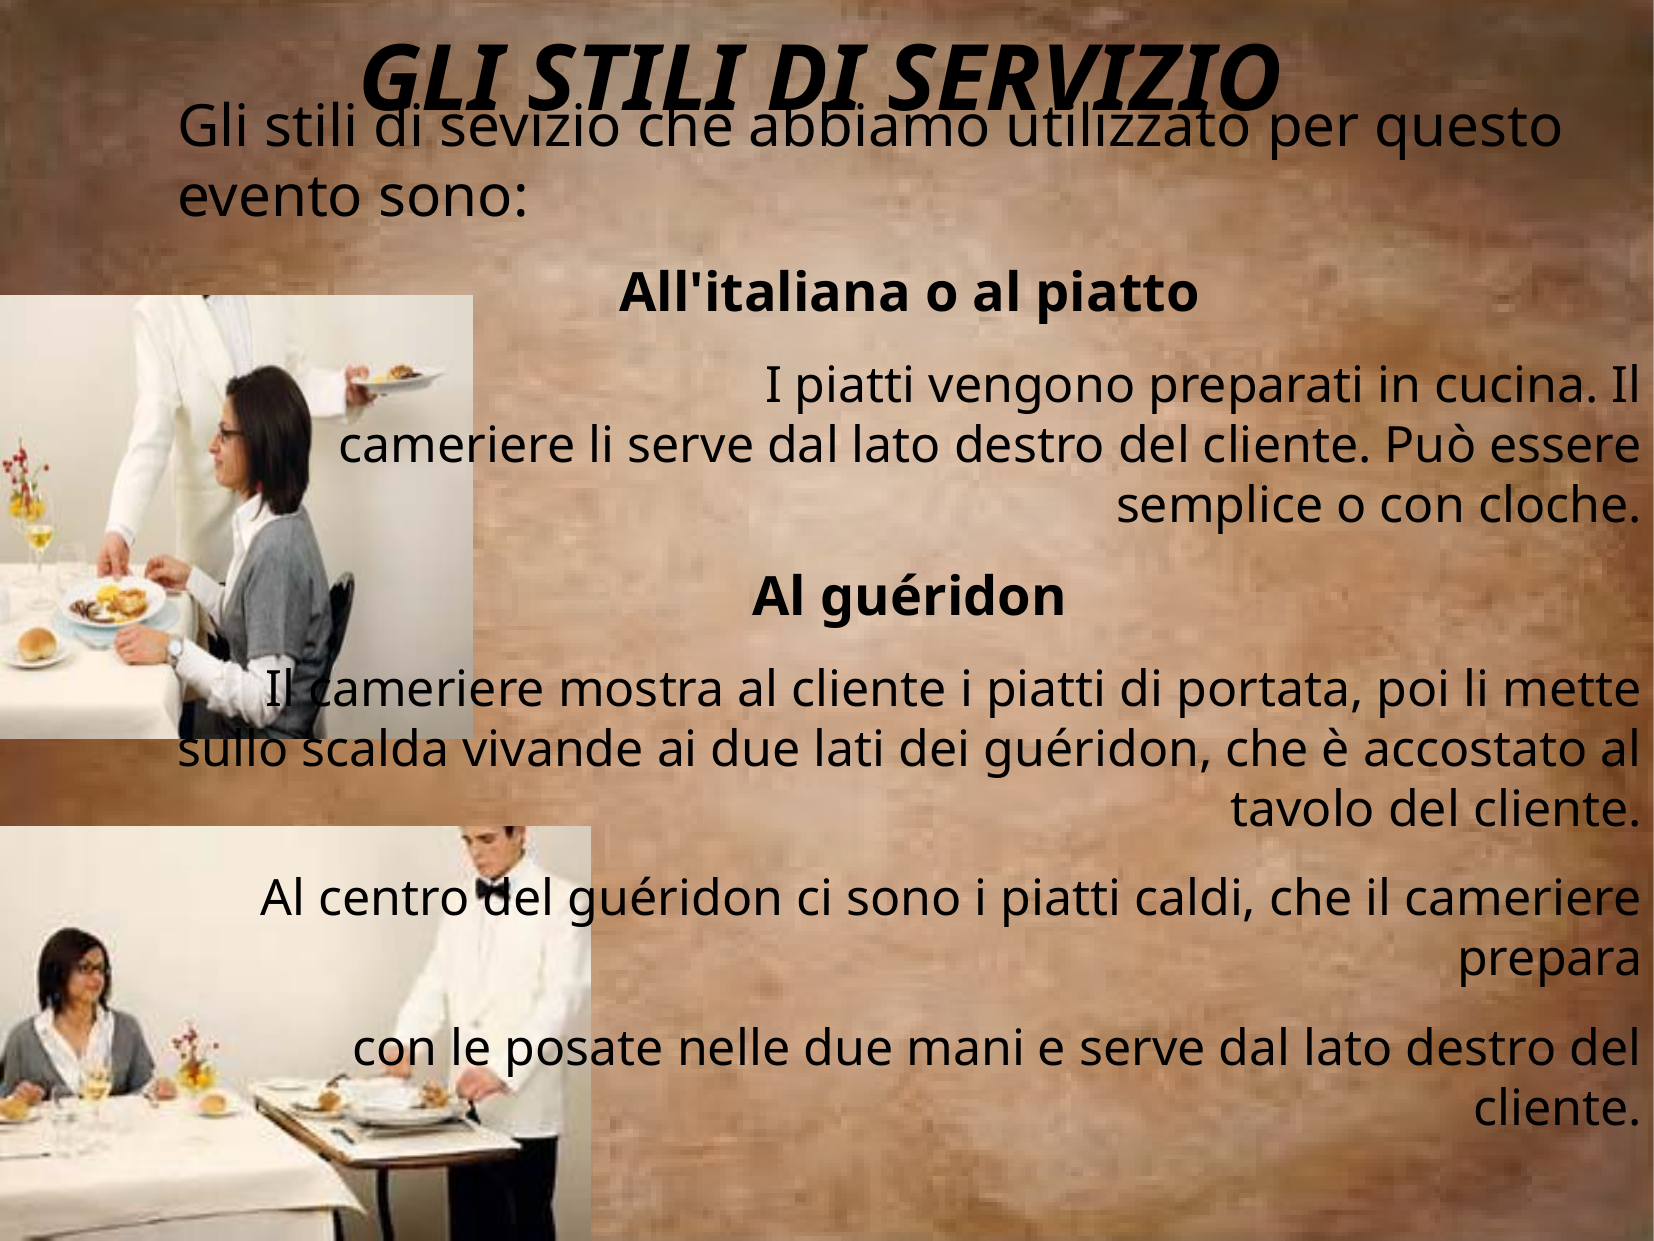

# GLI STILI DI SERVIZIO
Gli stili di sevizio che abbiamo utilizzato per questo evento sono:
All'italiana o al piatto
 I piatti vengono preparati in cucina. Il cameriere li serve dal lato destro del cliente. Può essere semplice o con cloche.
Al guéridon
 Il cameriere mostra al cliente i piatti di portata, poi li mette sullo scalda vivande ai due lati dei guéridon, che è accostato al tavolo del cliente.
 Al centro del guéridon ci sono i piatti caldi, che il cameriere prepara
 con le posate nelle due mani e serve dal lato destro del cliente.